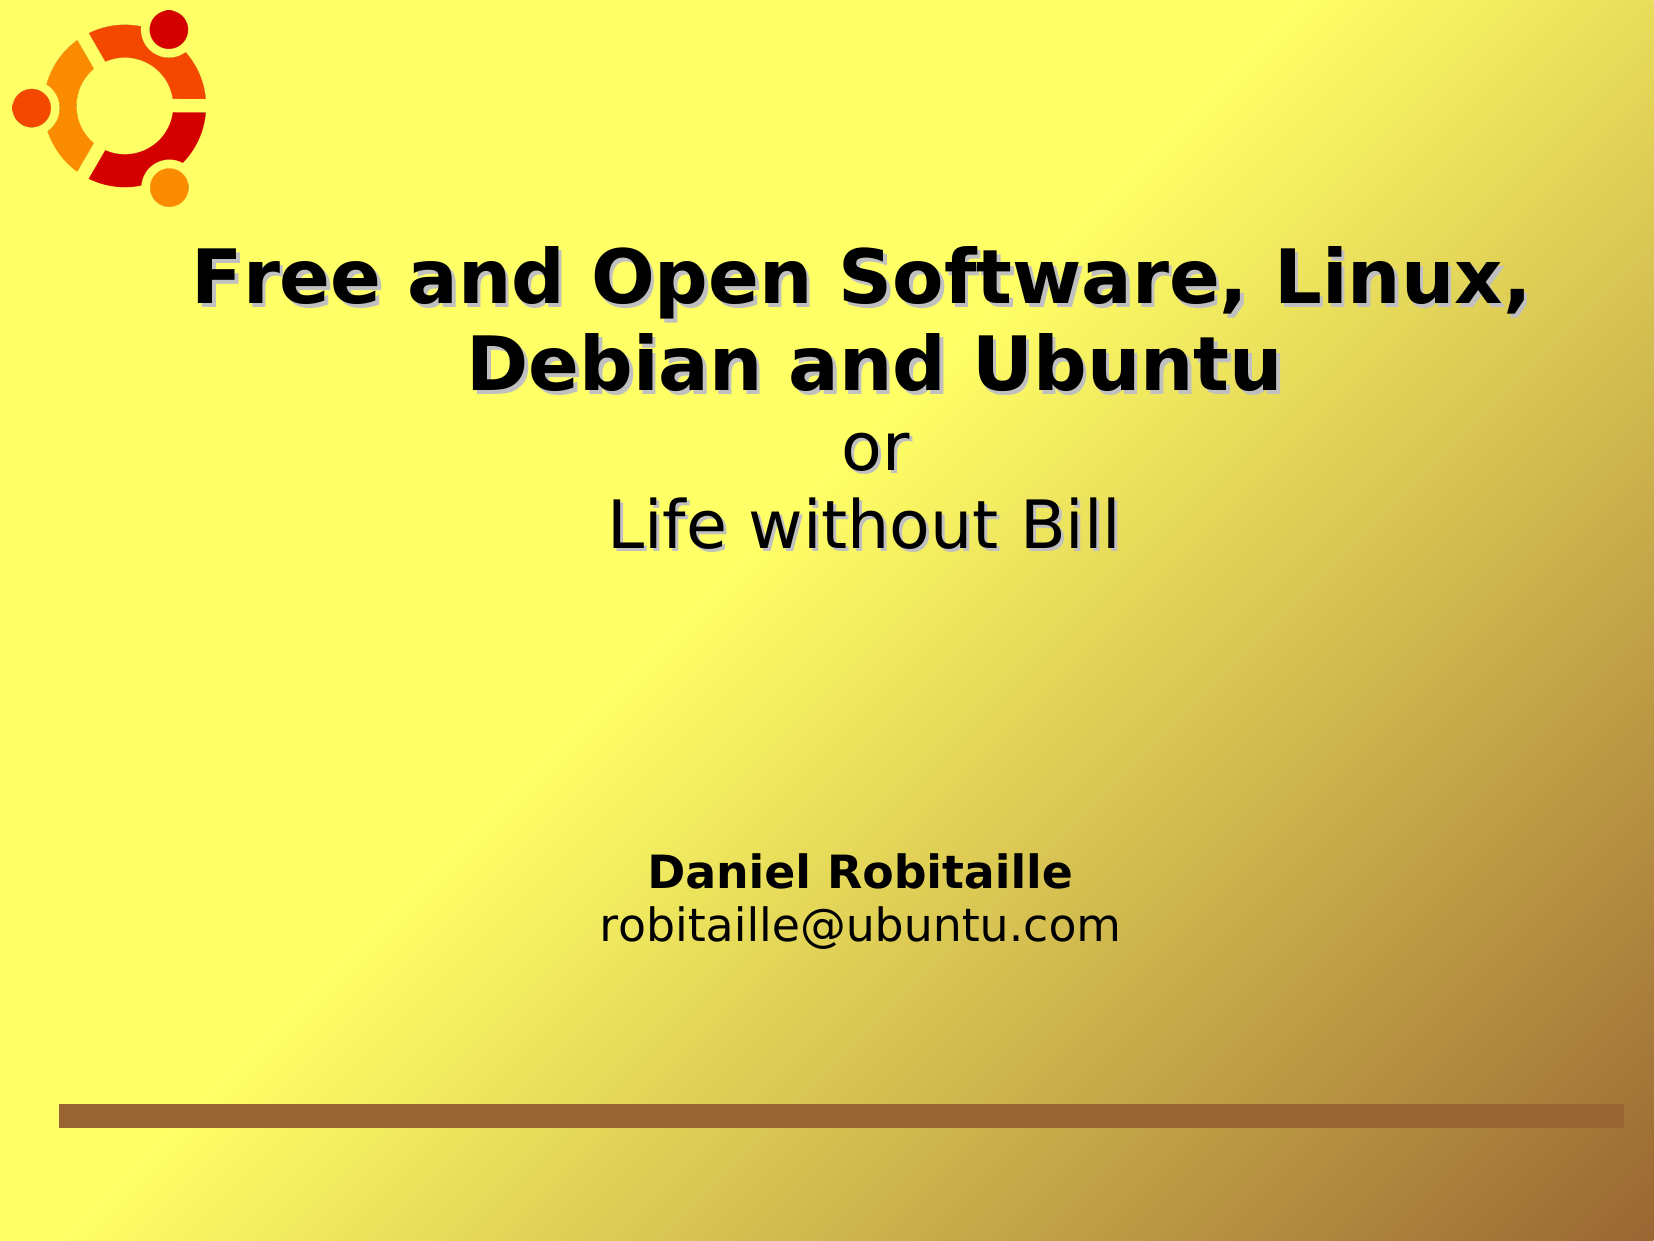

Free and Open Software, Linux,
Debian and Ubuntu
or
Life without Bill
Daniel Robitaille
robitaille@ubuntu.com